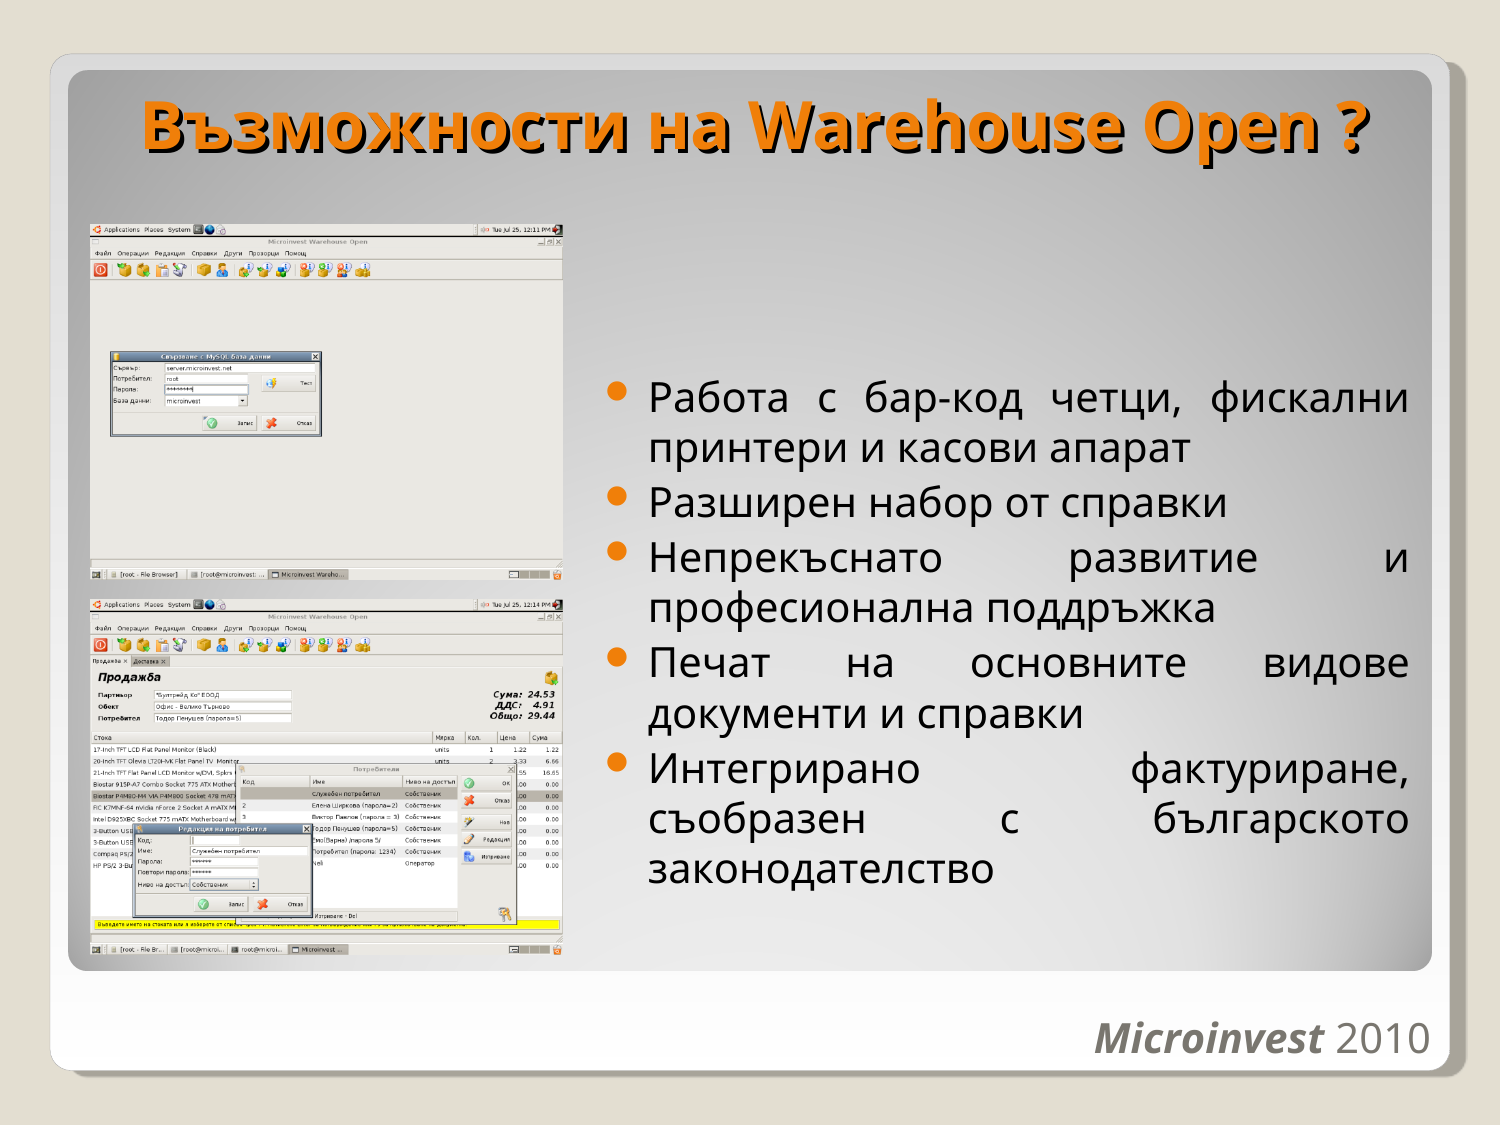

# Възможности на Warehouse Open ?
Работа с бар-код четци, фискални принтери и касови апарат
Разширен набор от справки
Непрекъснато развитие и професионална поддръжка
Печат на основните видове документи и справки
Интегрирано фактуриране, съобразен с българското законодателство
Microinvest 2010